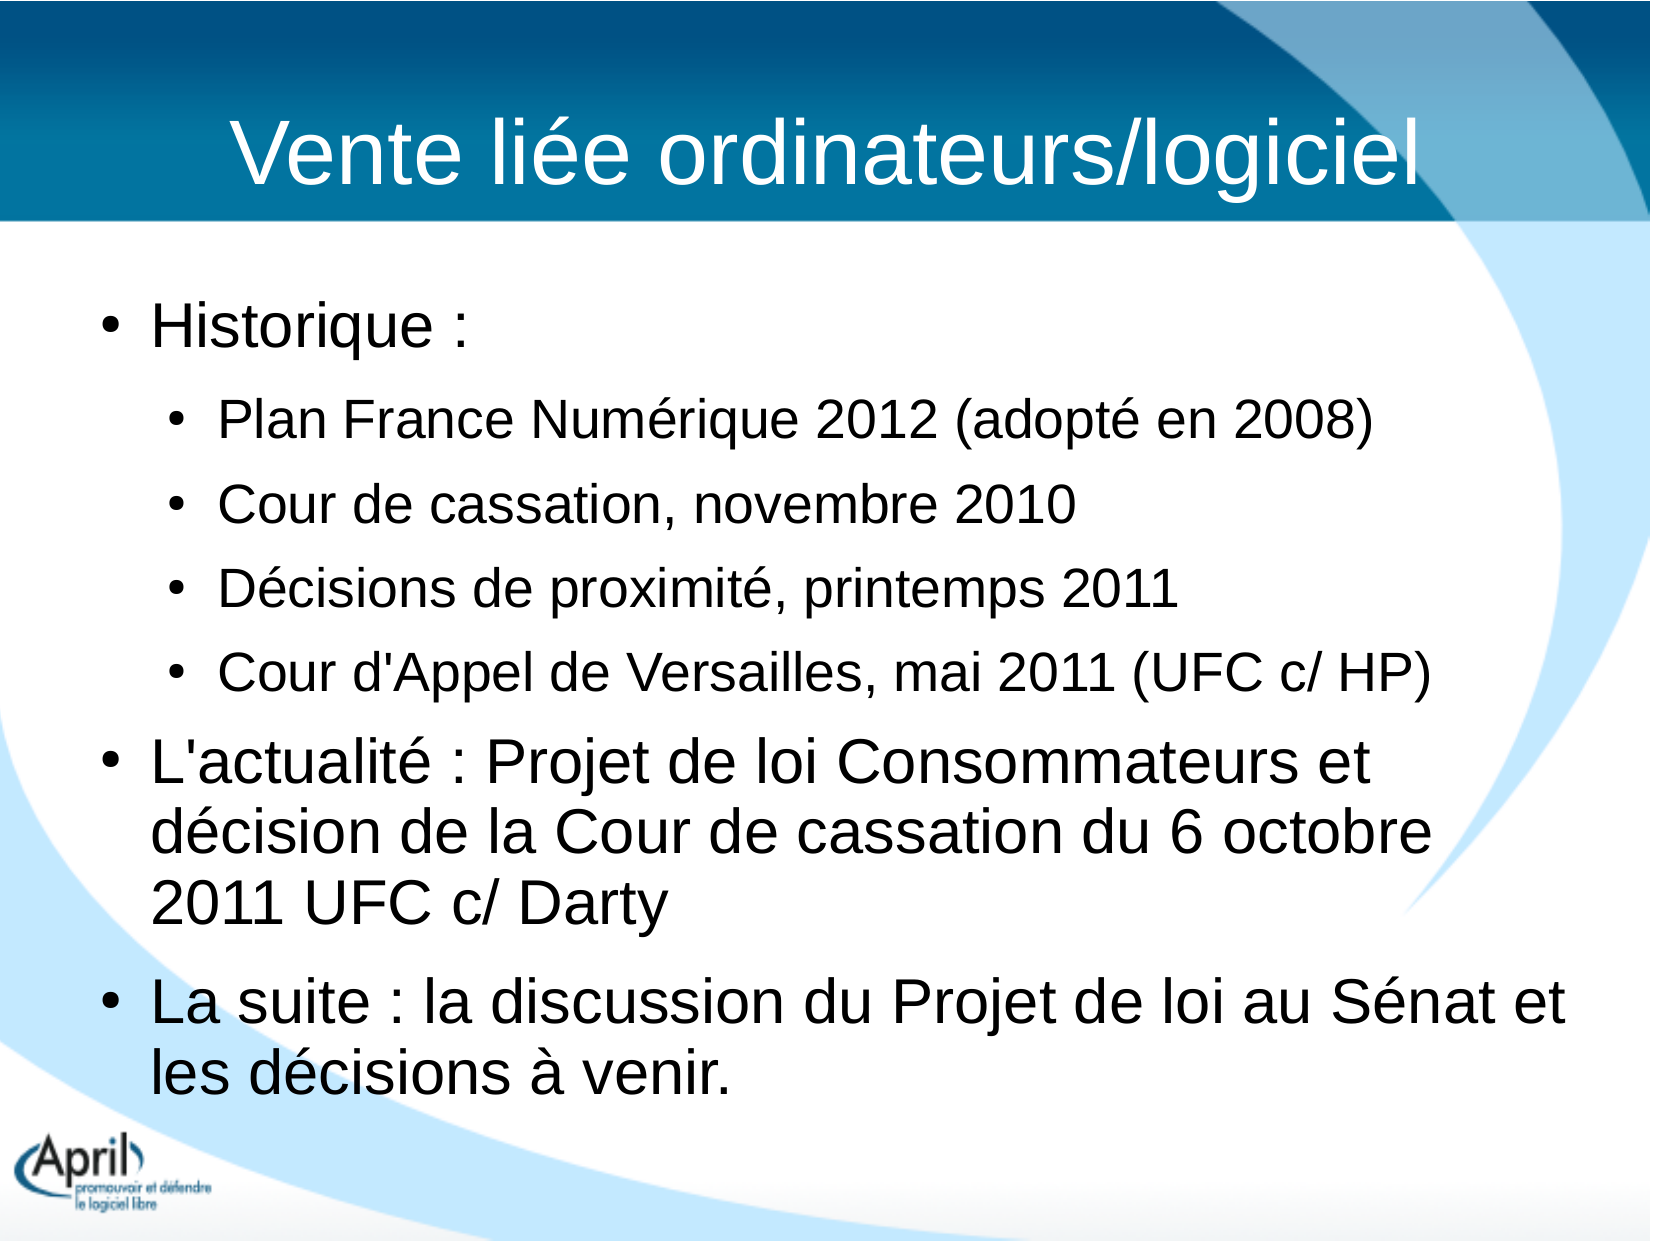

# Vente liée ordinateurs/logiciel
Historique :
Plan France Numérique 2012 (adopté en 2008)
Cour de cassation, novembre 2010
Décisions de proximité, printemps 2011
Cour d'Appel de Versailles, mai 2011 (UFC c/ HP)
L'actualité : Projet de loi Consommateurs et décision de la Cour de cassation du 6 octobre 2011 UFC c/ Darty
La suite : la discussion du Projet de loi au Sénat et les décisions à venir.